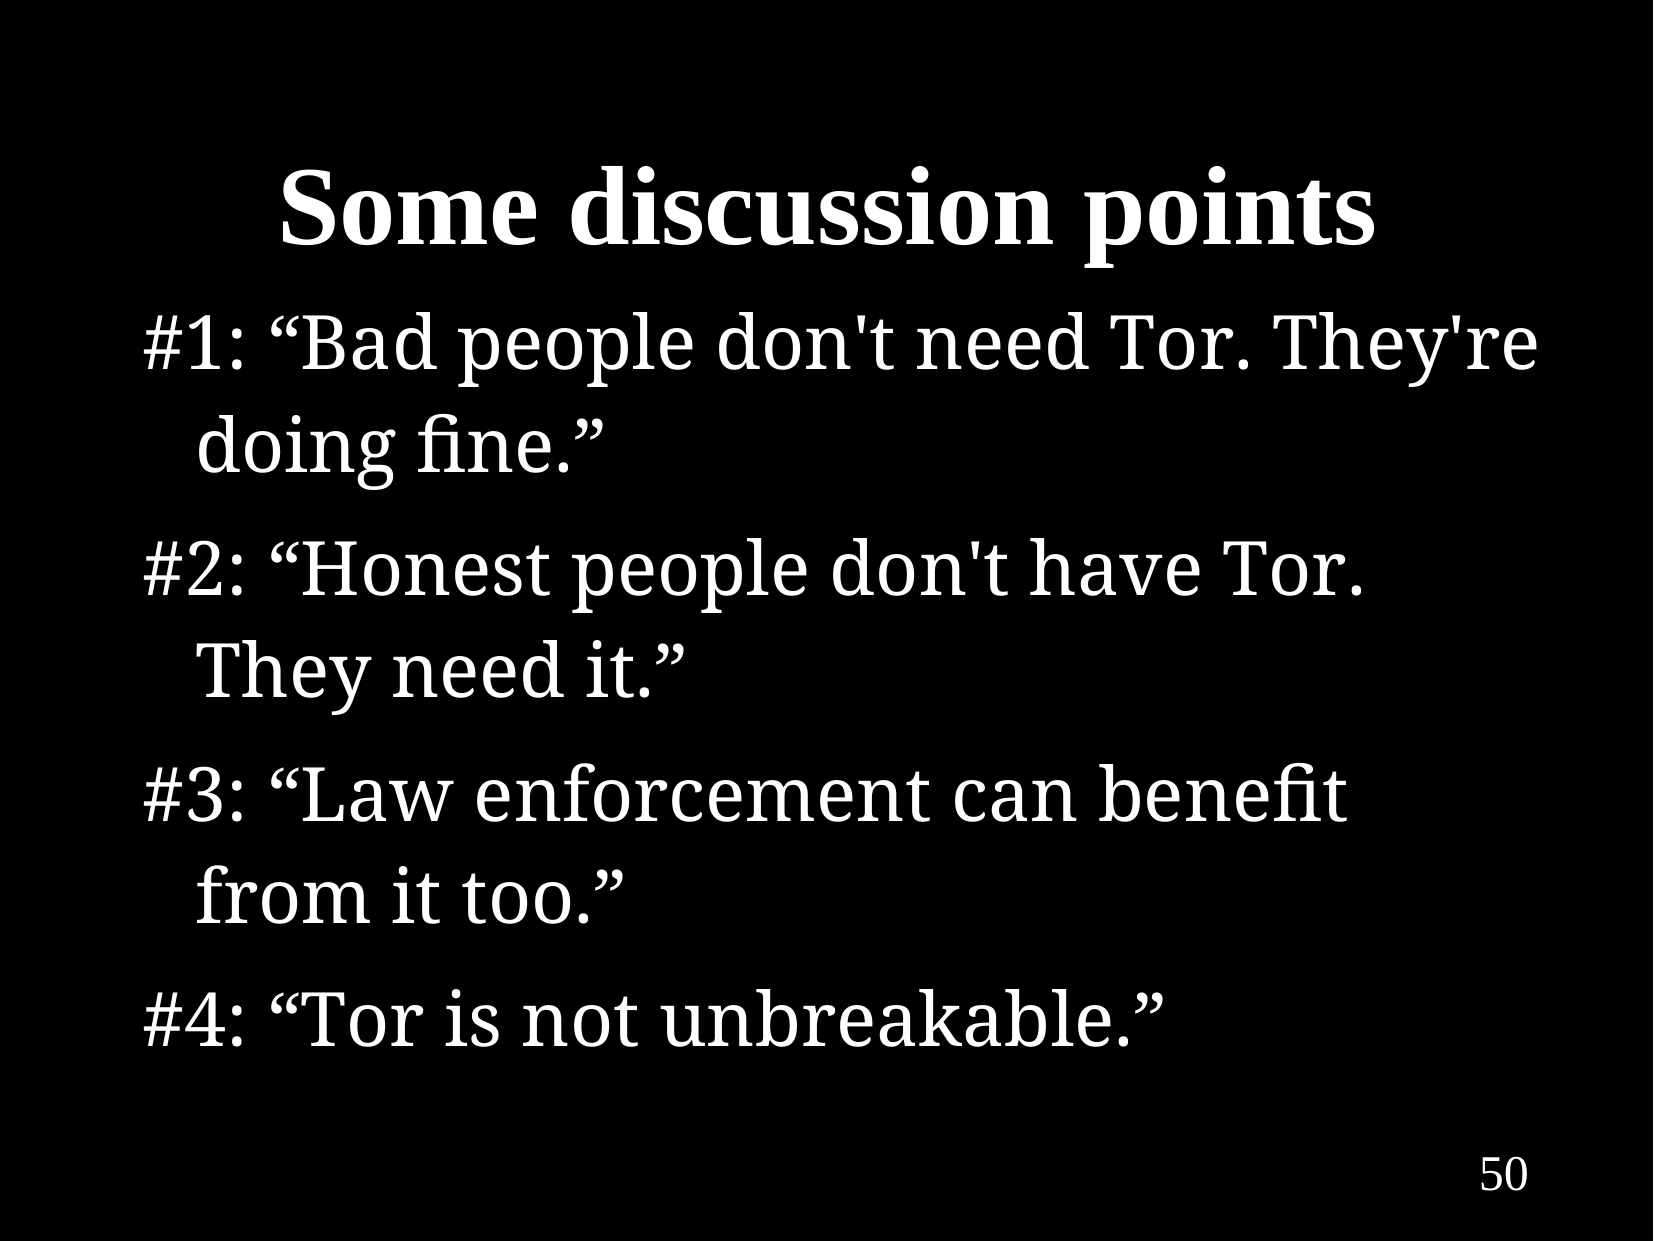

# Some discussion points
#1: “Bad people don't need Tor. They're doing fine.”
#2: “Honest people don't have Tor. They need it.”
#3: “Law enforcement can benefit from it too.”
#4: “Tor is not unbreakable.”